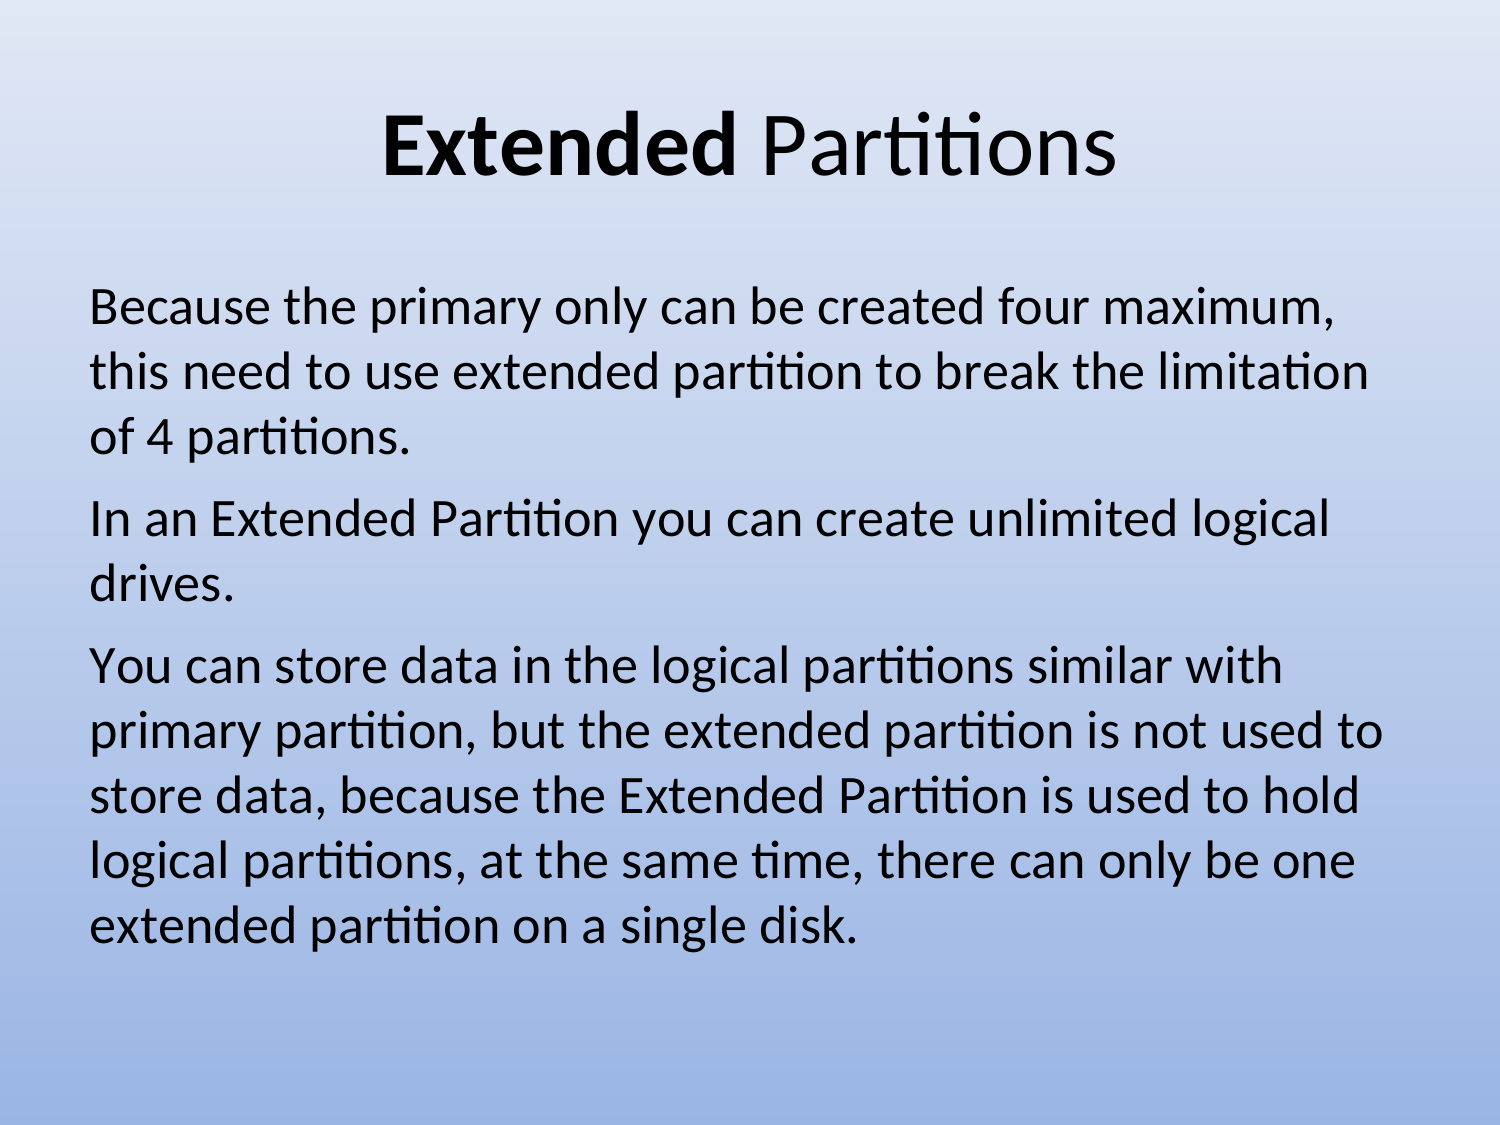

# Extended Partitions
Because the primary only can be created four maximum, this need to use extended partition to break the limitation of 4 partitions.
In an Extended Partition you can create unlimited logical drives.
You can store data in the logical partitions similar with primary partition, but the extended partition is not used to store data, because the Extended Partition is used to hold logical partitions, at the same time, there can only be one extended partition on a single disk.